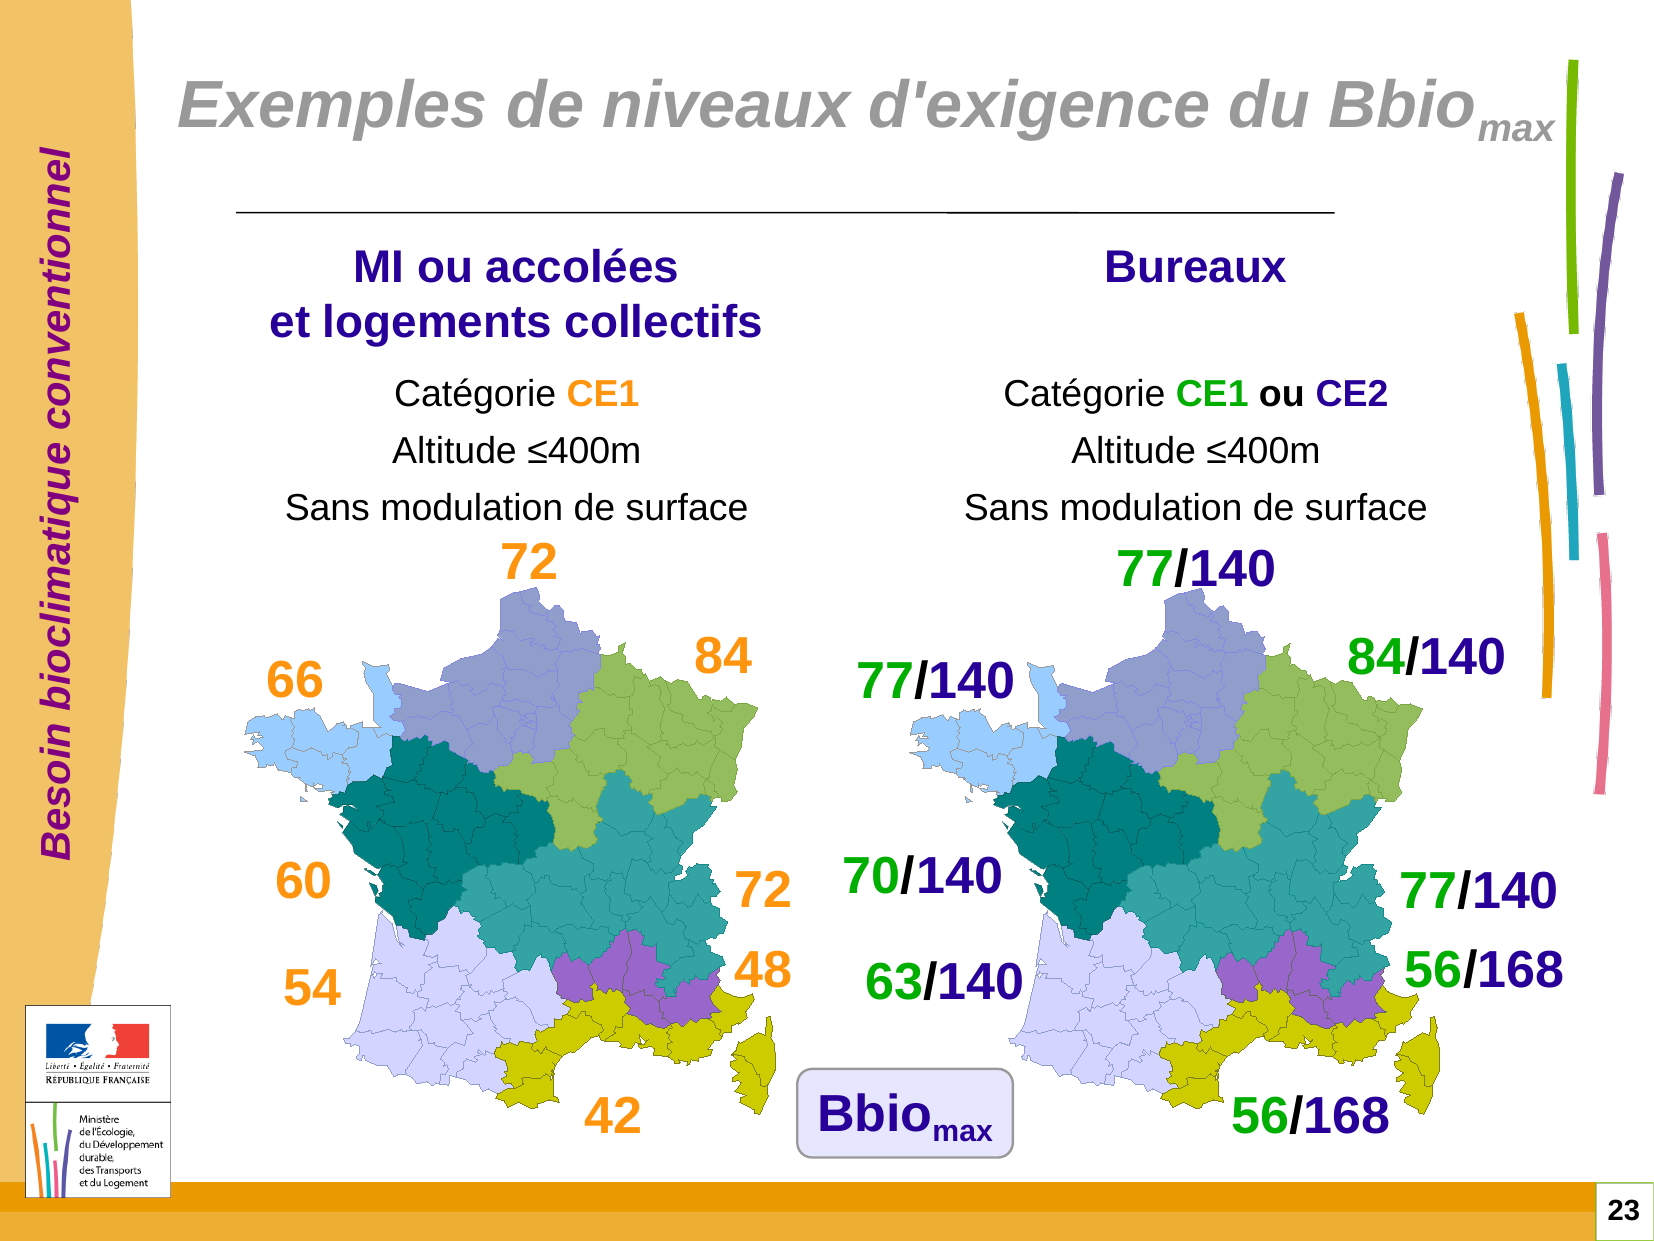

Exemples de niveaux d'exigence du Bbiomax
# MI ou accolées et logements collectifs
Catégorie CE1
Altitude ≤400m
Sans modulation de surface
Bureaux
Catégorie CE1 ou CE2
Altitude ≤400m
Sans modulation de surface
Besoin bioclimatique conventionnel
72
77/140
84
84/140
66
77/140
70/	140
60
72
77/140
56/168
48
63/140
54
Bbiomax
42
56/168
23